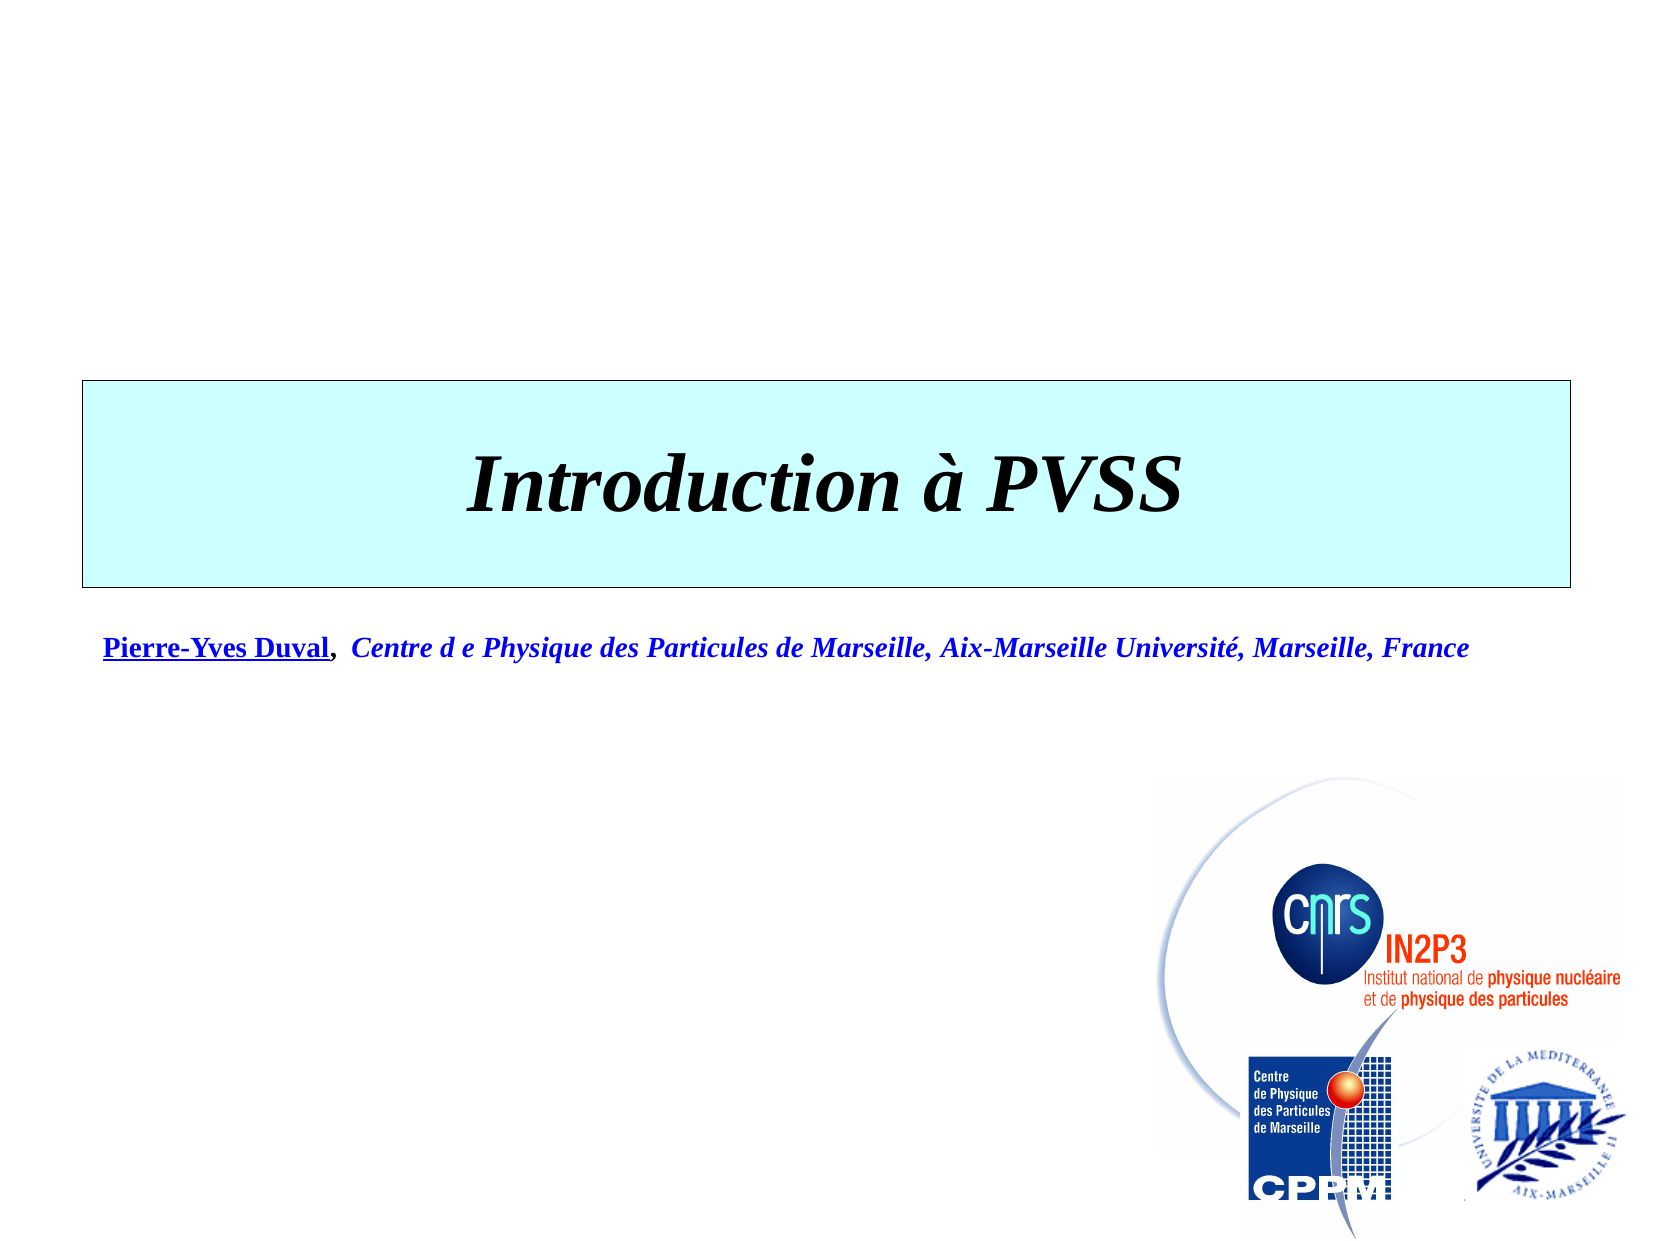

# Introduction à PVSS
Pierre-Yves Duval, Centre d e Physique des Particules de Marseille, Aix-Marseille Université, Marseille, France
1